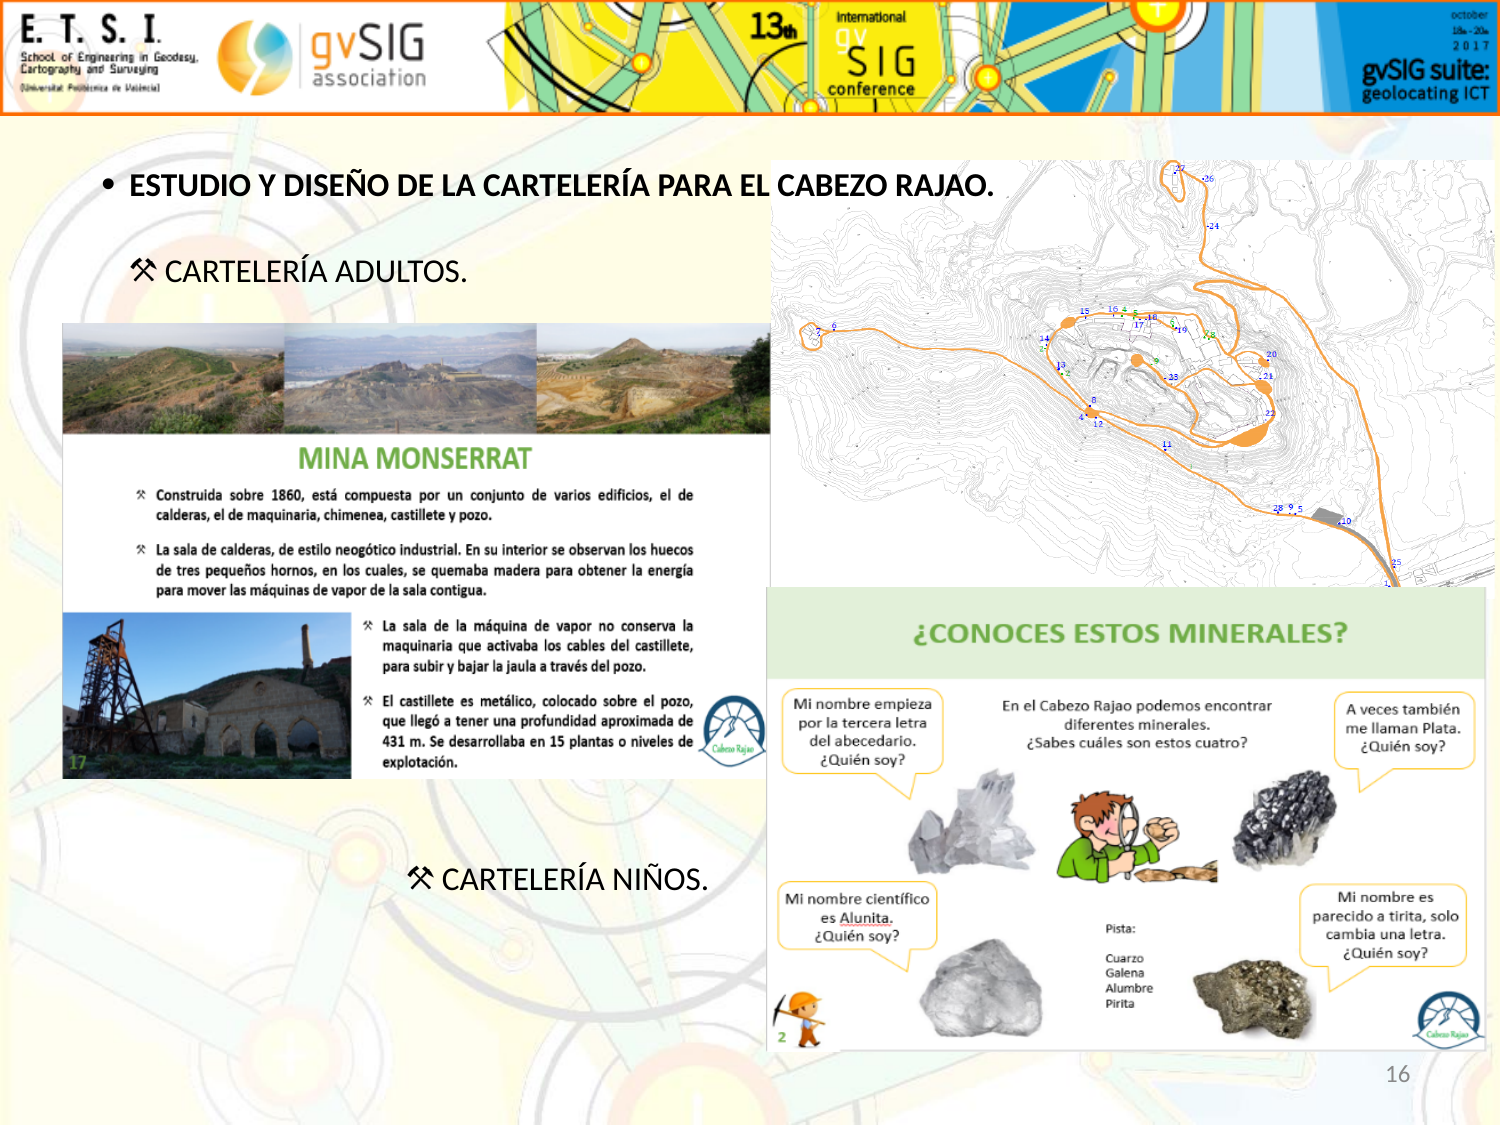

ESTUDIO Y DISEÑO DE LA CARTELERÍA PARA EL CABEZO RAJAO.
CARTELERÍA ADULTOS.
CARTELERÍA NIÑOS.